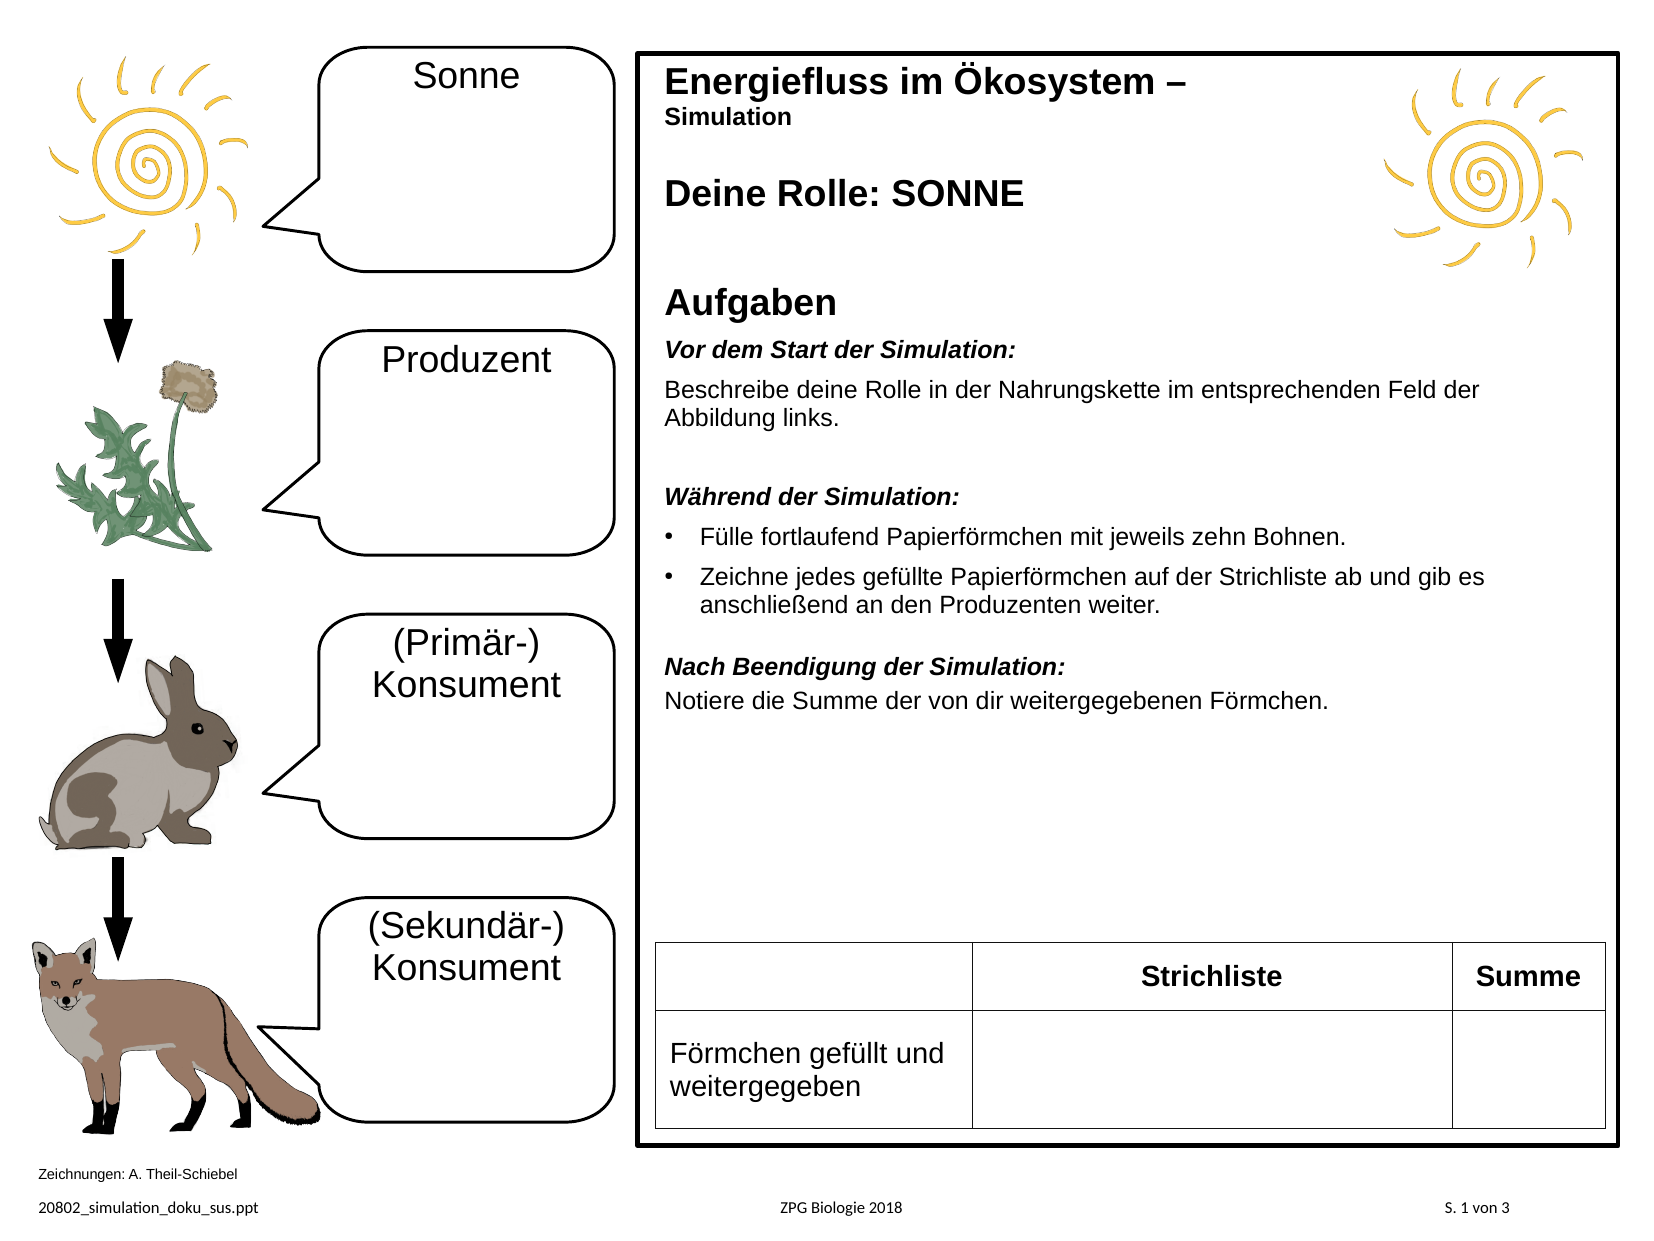

Sonne
Energiefluss im Ökosystem – 	 Simulation
Deine Rolle: SONNE
Aufgaben
Vor dem Start der Simulation:
Beschreibe deine Rolle in der Nahrungskette im entsprechenden Feld der Abbildung links.
Während der Simulation:
Fülle fortlaufend Papierförmchen mit jeweils zehn Bohnen.
Zeichne jedes gefüllte Papierförmchen auf der Strichliste ab und gib es anschließend an den Produzenten weiter.
Nach Beendigung der Simulation:
Notiere die Summe der von dir weitergegebenen Förmchen.
Produzent
(Primär-)
Konsument
(Sekundär-)
Konsument
| | Strichliste | Summe |
| --- | --- | --- |
| Förmchen gefüllt und weitergegeben | | |
Zeichnungen: A. Theil-Schiebel
20802_simulation_doku_sus.ppt 							 ZPG Biologie 2018 								 S. 1 von 3